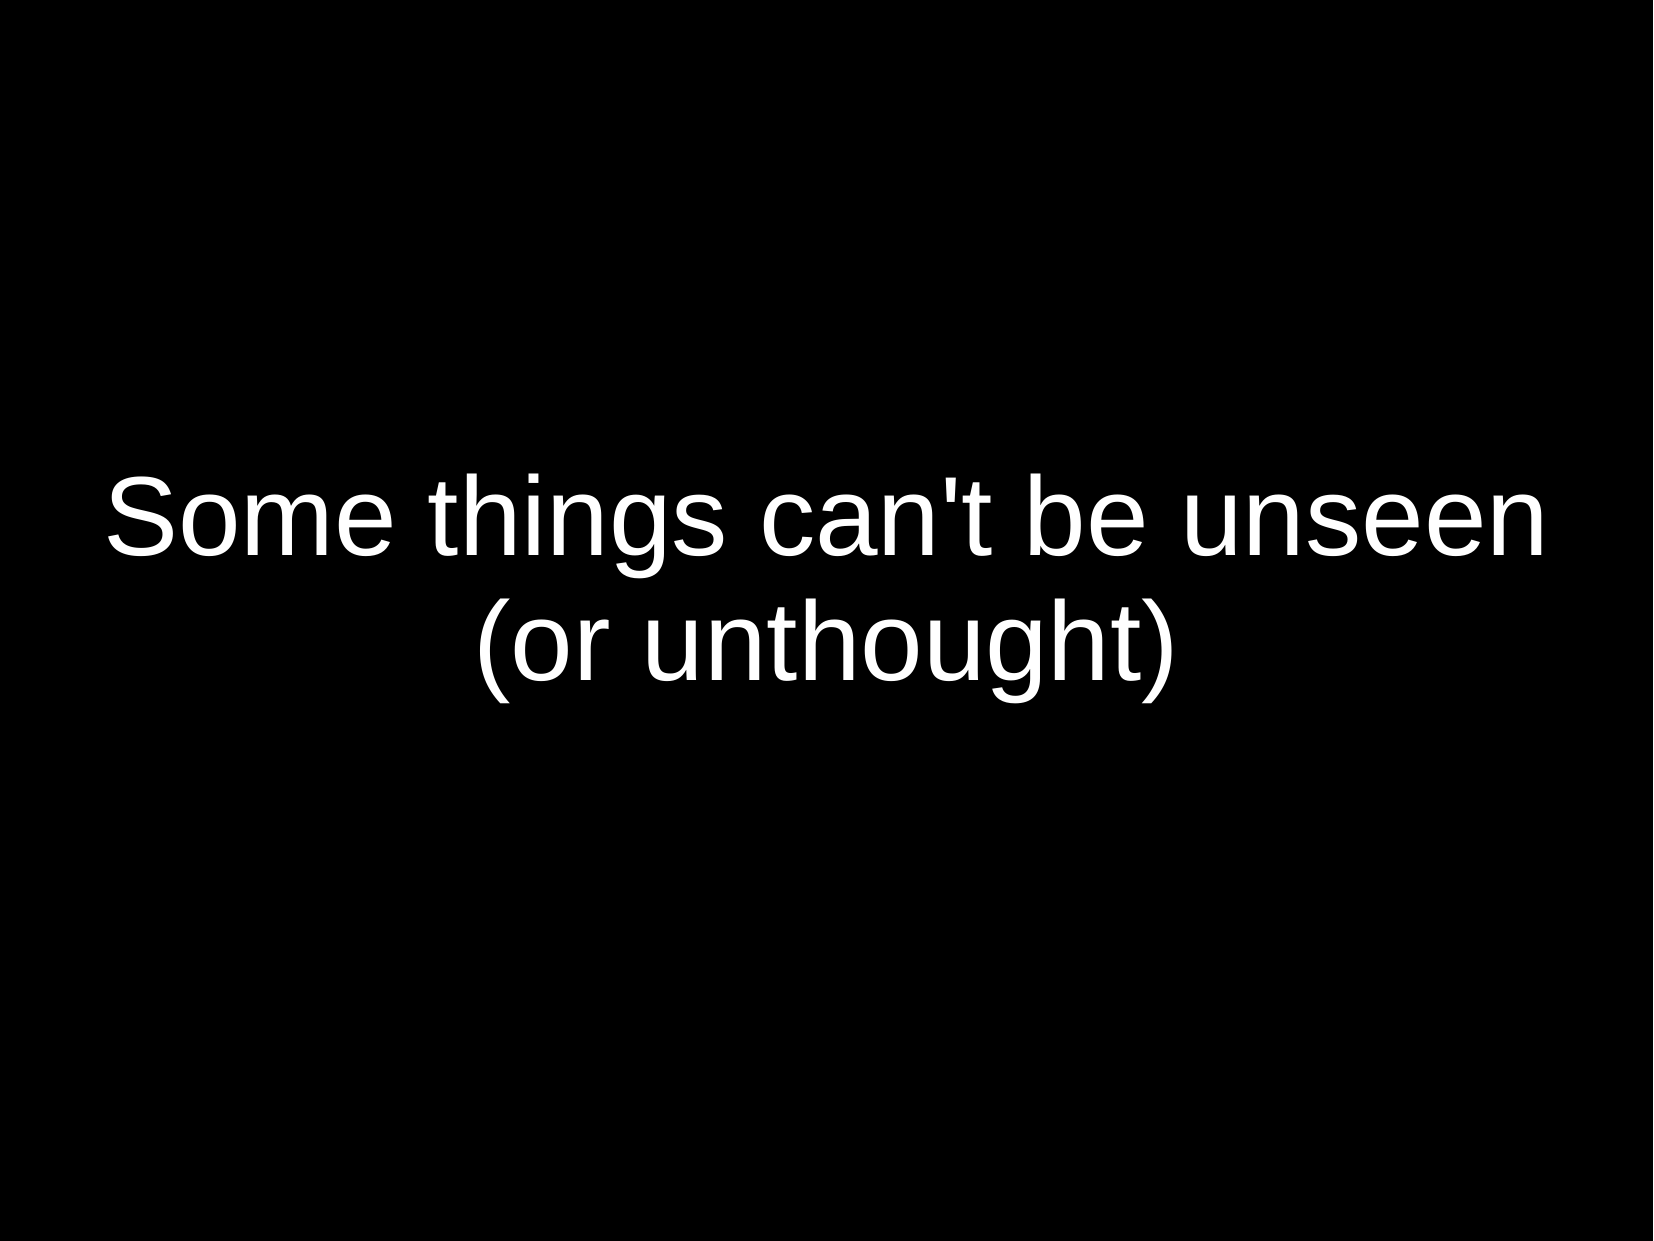

# Some things can't be unseen
(or unthought)